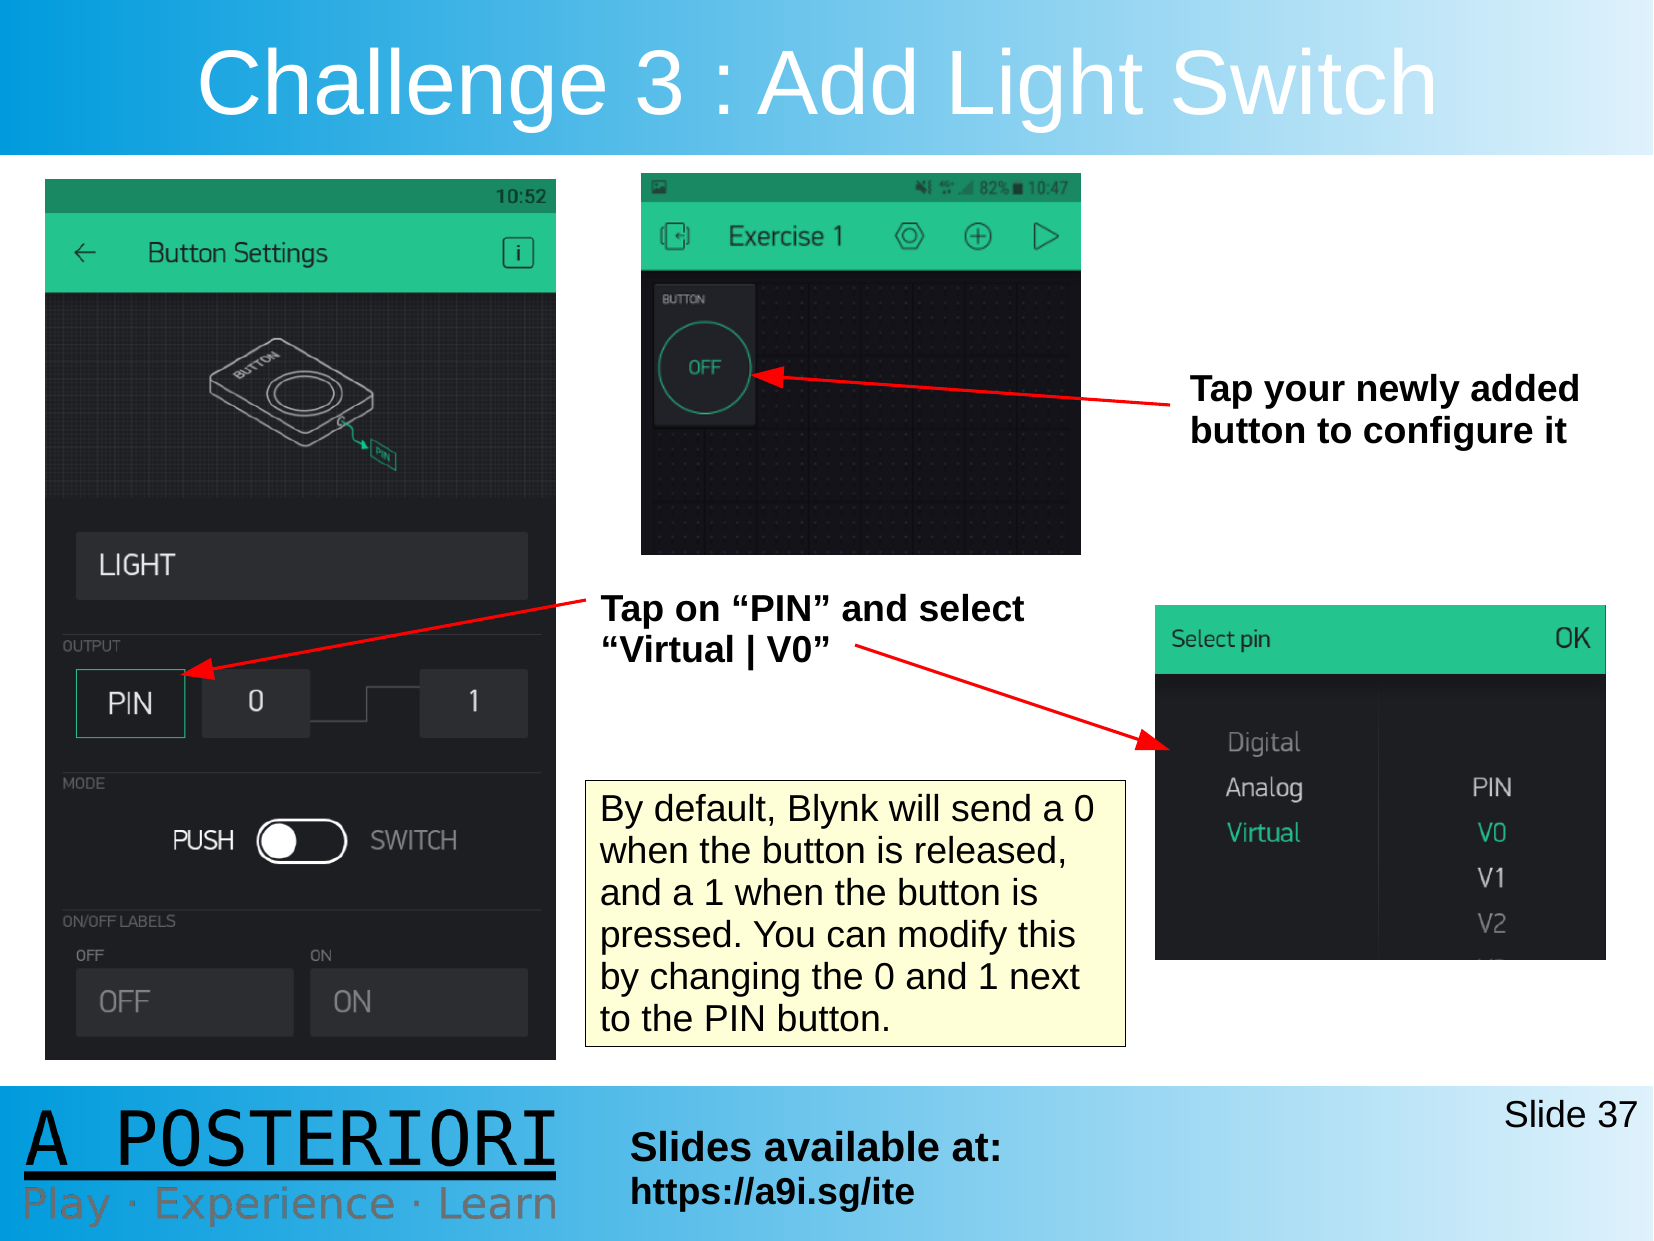

# Challenge 3 : Add Light Switch
Tap your newly added button to configure it
Tap on “PIN” and select “Virtual | V0”
By default, Blynk will send a 0 when the button is released, and a 1 when the button is pressed. You can modify this by changing the 0 and 1 next to the PIN button.